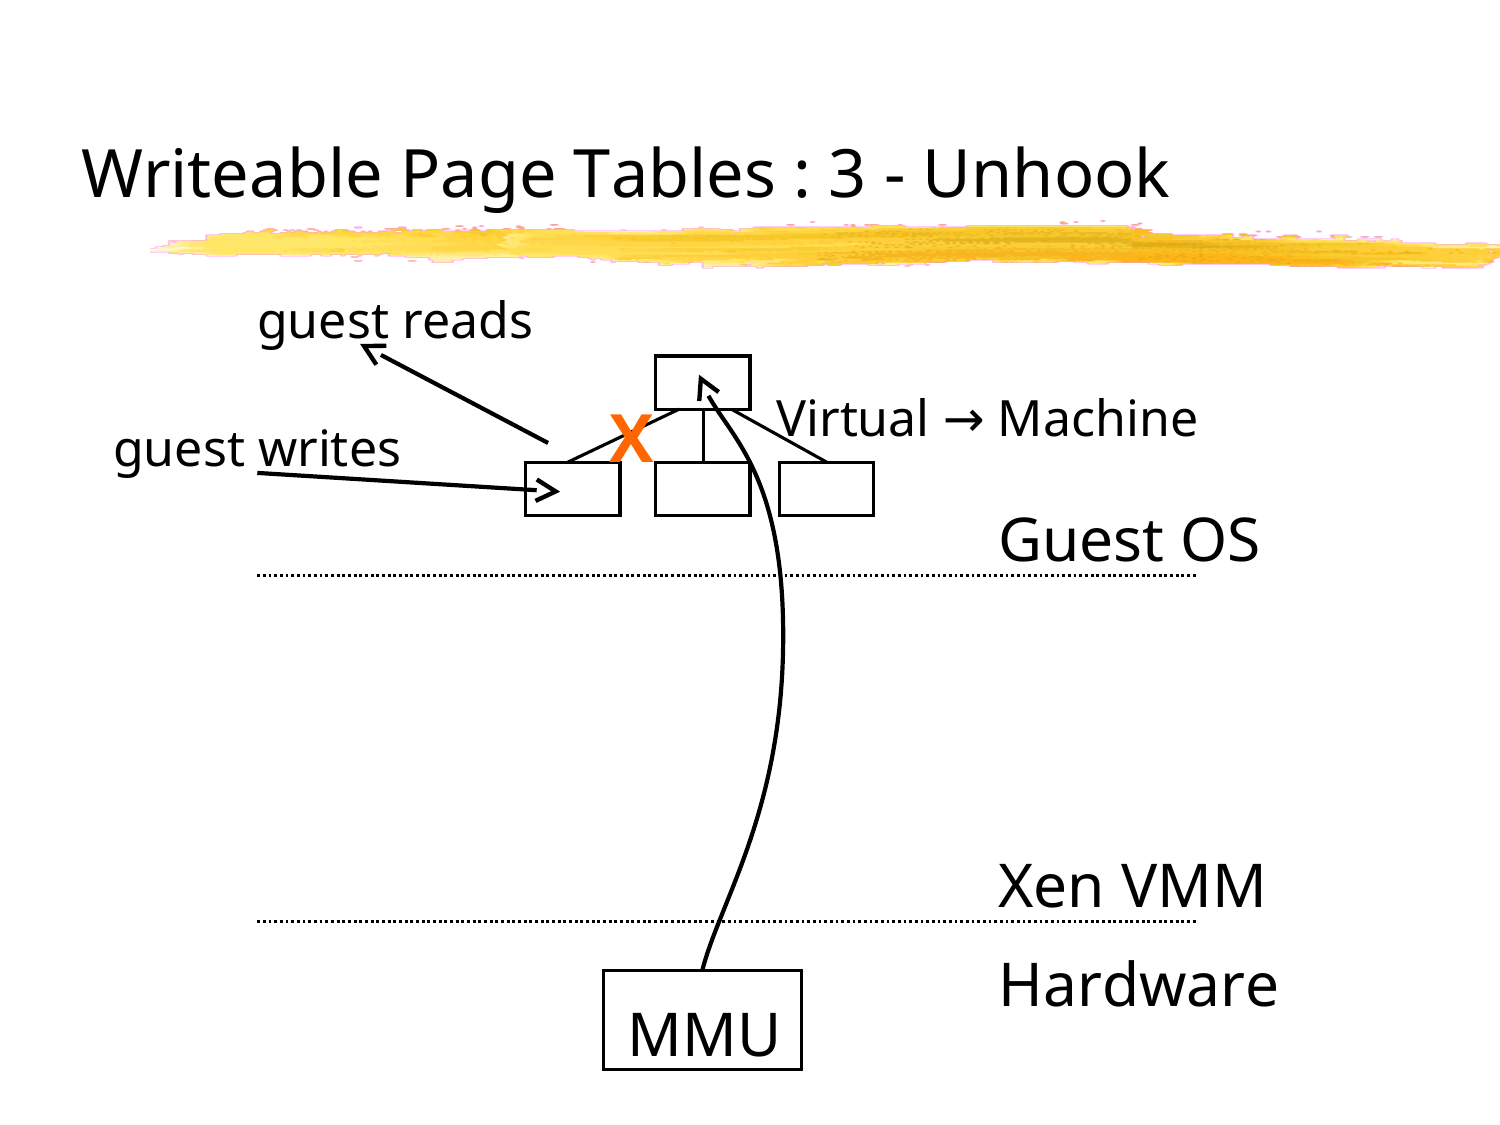

# Writeable Page Tables : 3 - Unhook
guest reads
X
Virtual → Machine
guest writes
Guest OS
Xen VMM
Hardware
MMU